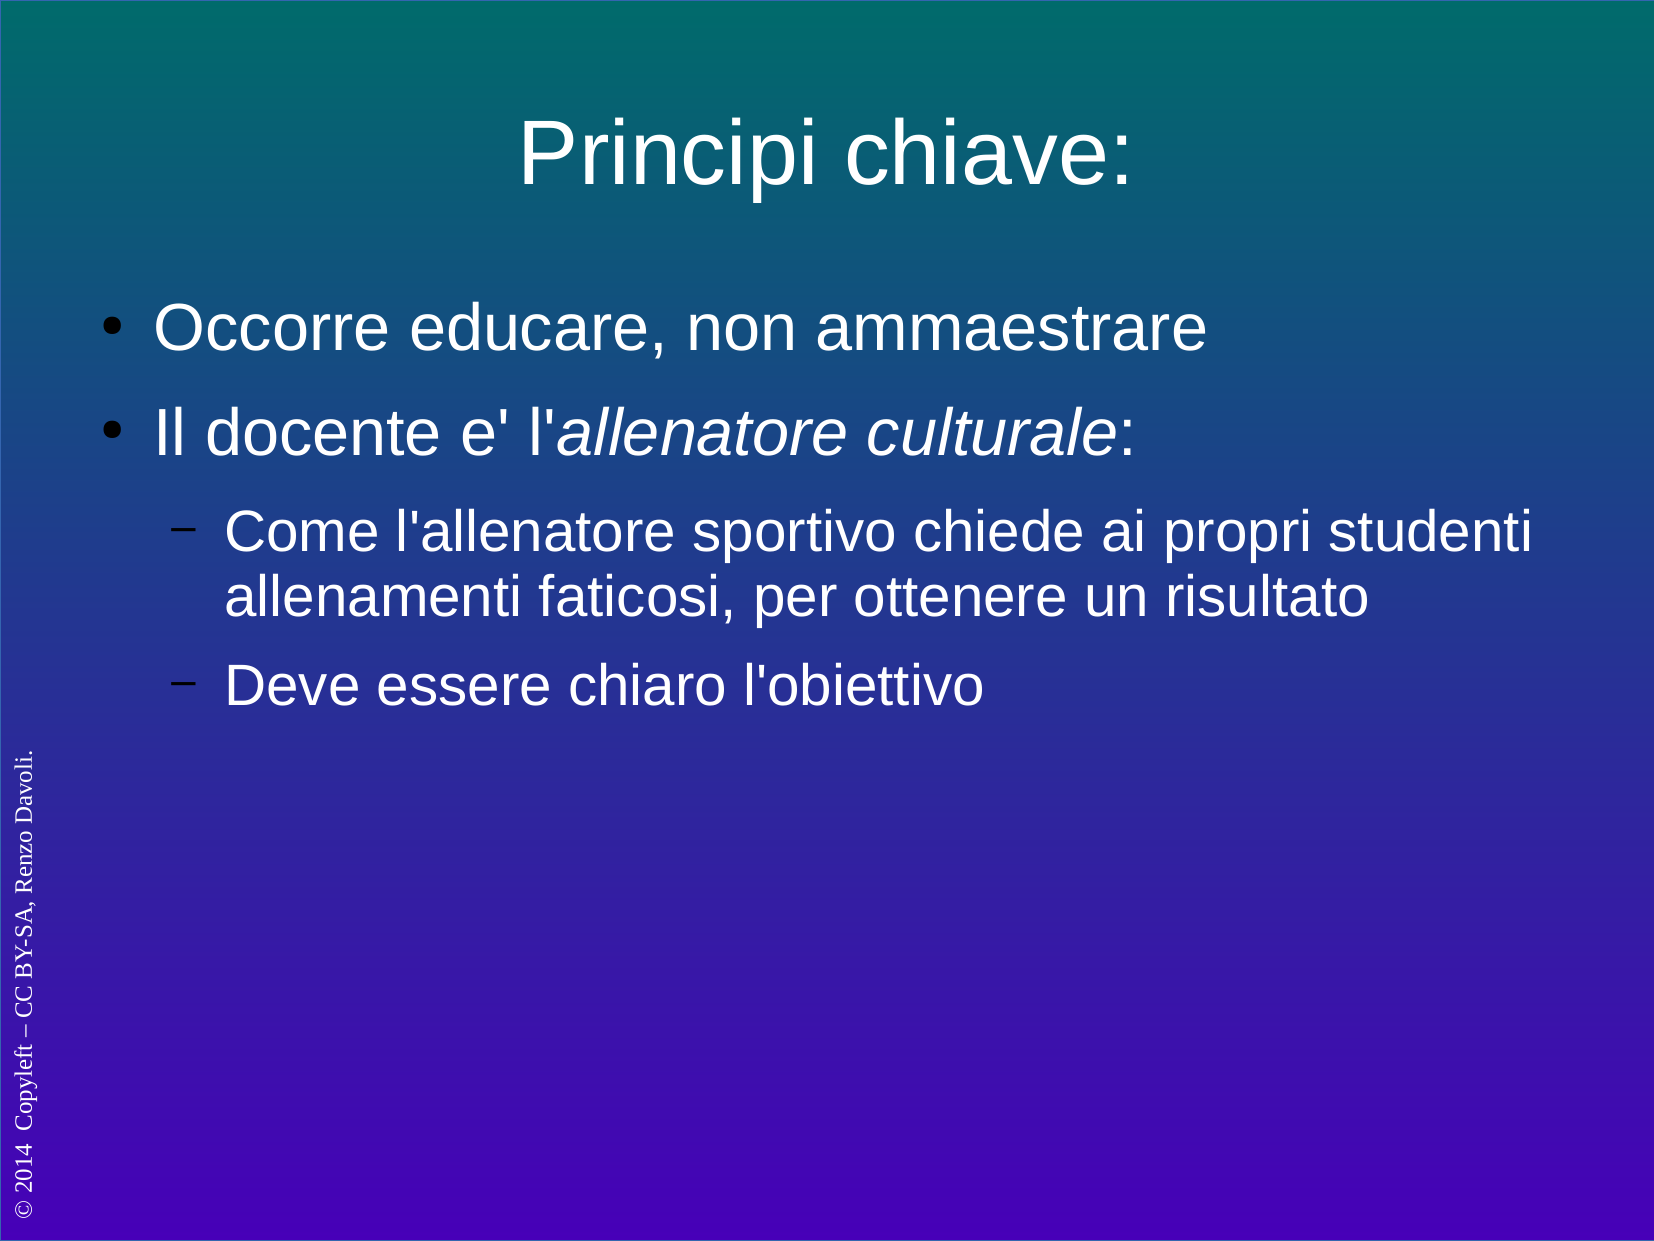

# Principi chiave:
Occorre educare, non ammaestrare
Il docente e' l'allenatore culturale:
Come l'allenatore sportivo chiede ai propri studenti allenamenti faticosi, per ottenere un risultato
Deve essere chiaro l'obiettivo